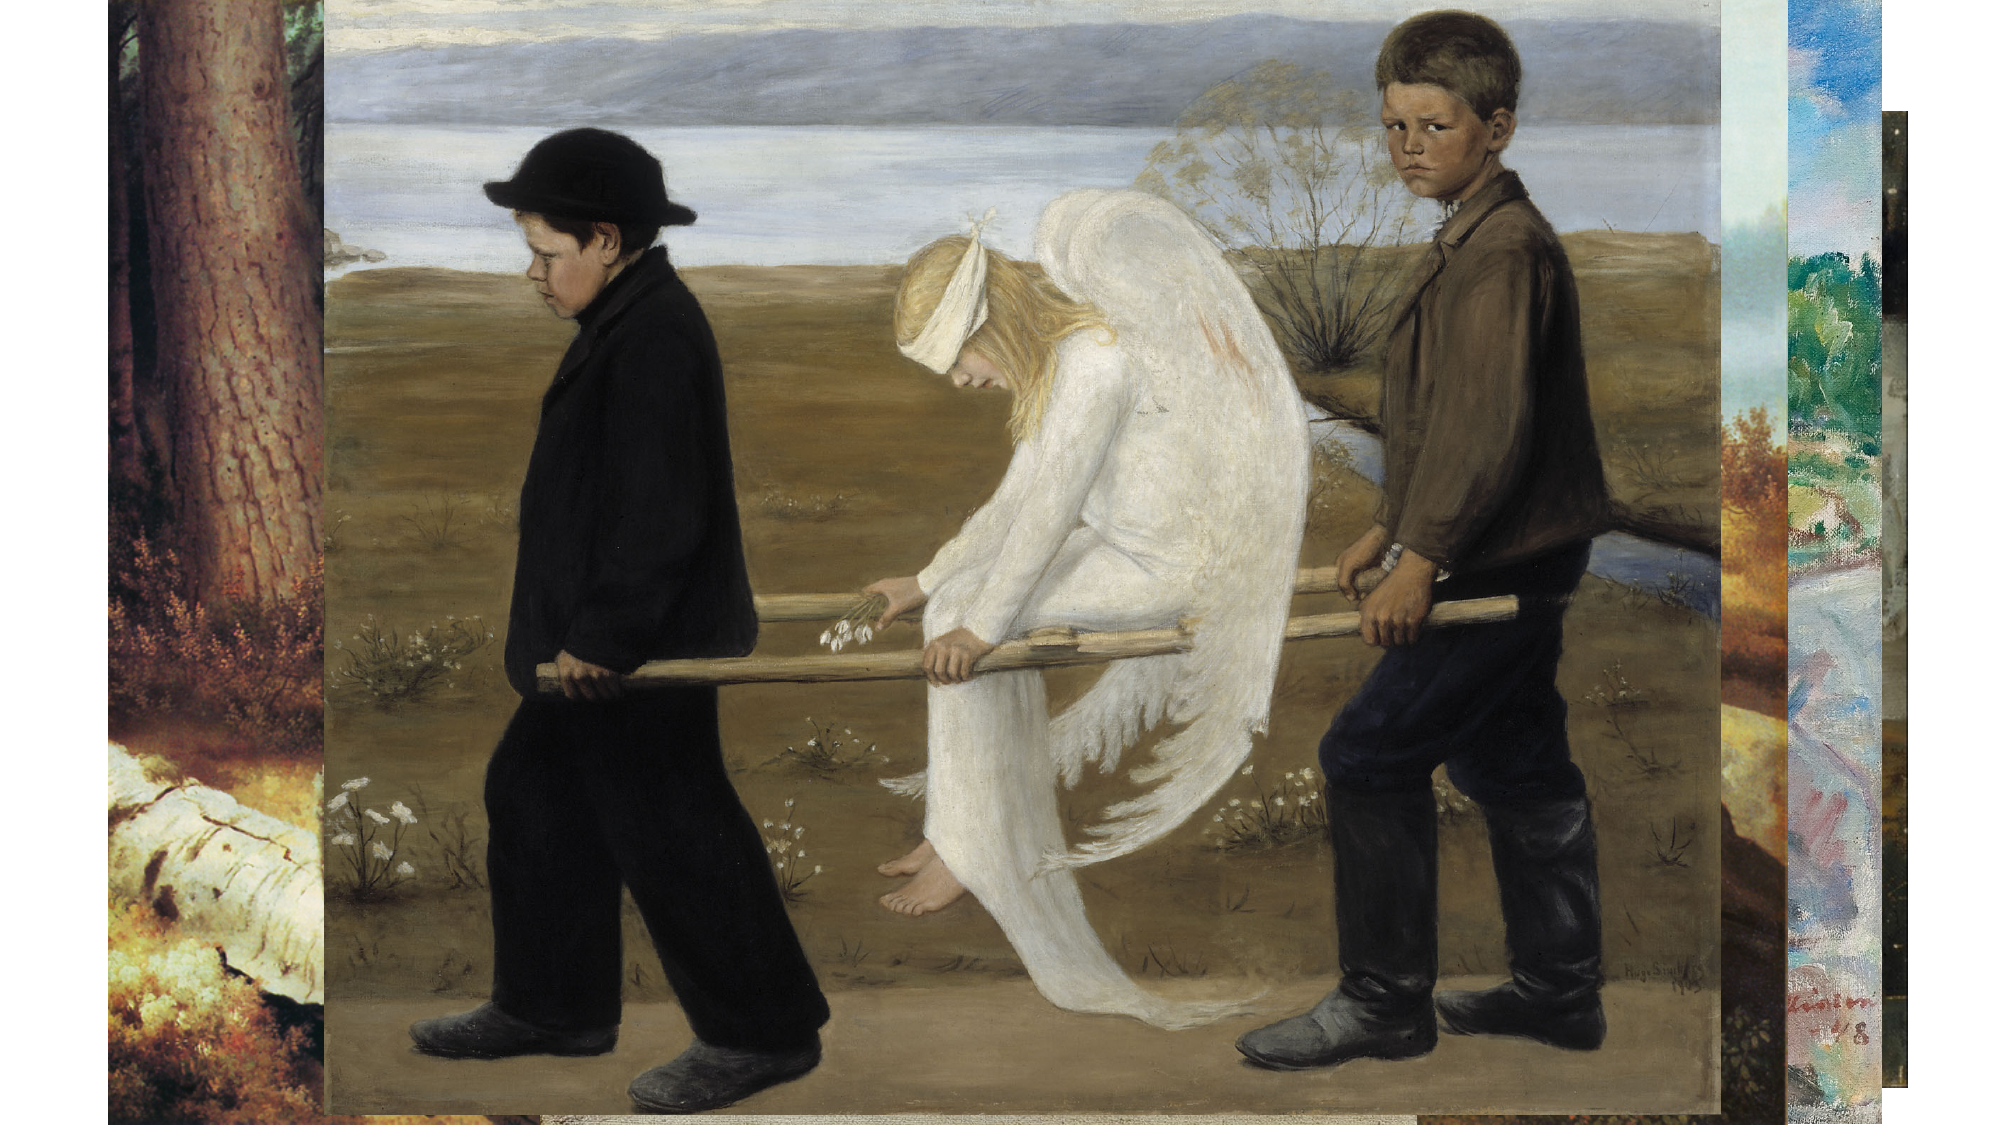

# Malá x velká tradice ve výtvarném umění
Magnus, Wilhelm a Ferdinand von Wrightové – idylické zpodobnění Severu X Fanny Churberg
80. léta ve znamení realismu (v literatuře Kivi, Canth, Aho, v malířství Edelfelt)
90. až nultá léta – novoromantismus (Gallen-Kallela), Helene Schjerfbeck (modernistické prvky), Hugo Simberg
10. léta – Listopadová skupina (Marraskuun ryhmä): Tyko Sallinen (1879-1955) – inspirace expresionismem a kubismem